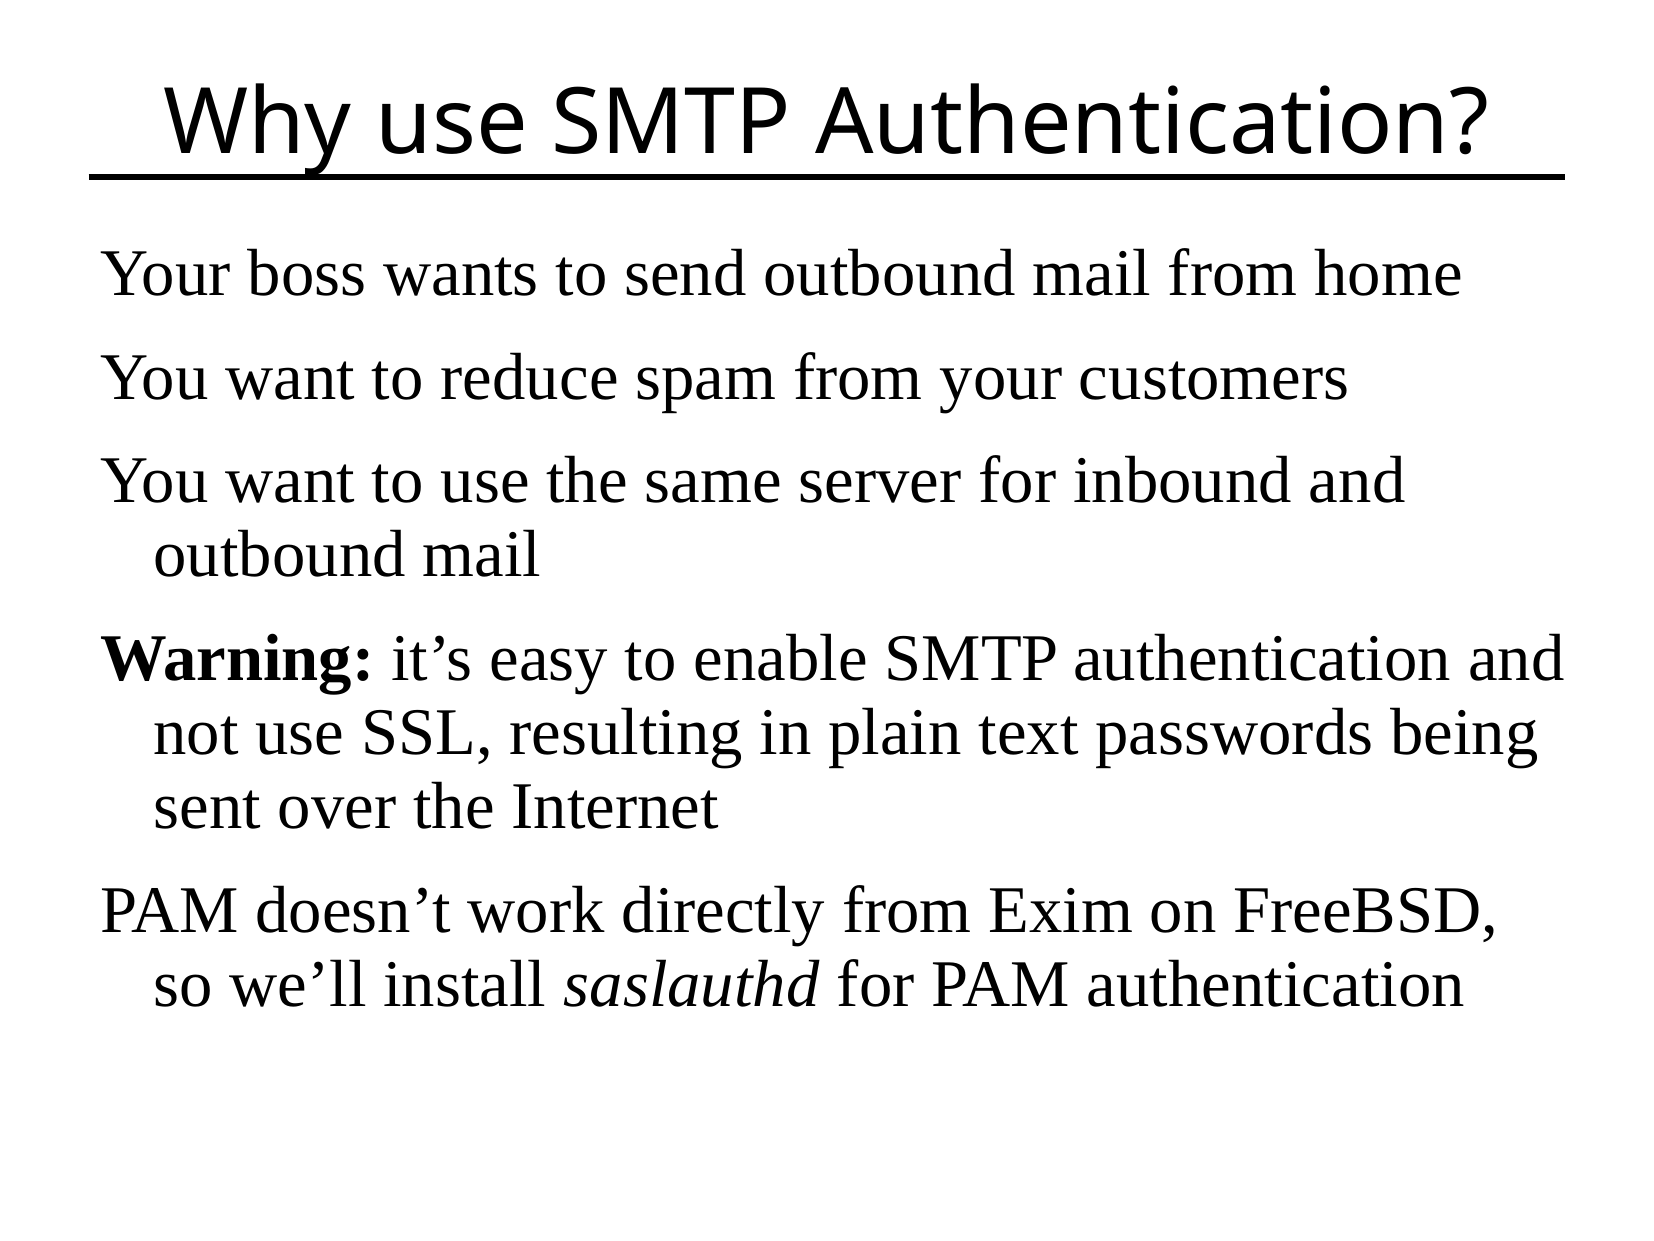

# Why use SMTP Authentication?
Your boss wants to send outbound mail from home
You want to reduce spam from your customers
You want to use the same server for inbound and outbound mail
Warning: it’s easy to enable SMTP authentication and not use SSL, resulting in plain text passwords being sent over the Internet
PAM doesn’t work directly from Exim on FreeBSD, so we’ll install saslauthd for PAM authentication